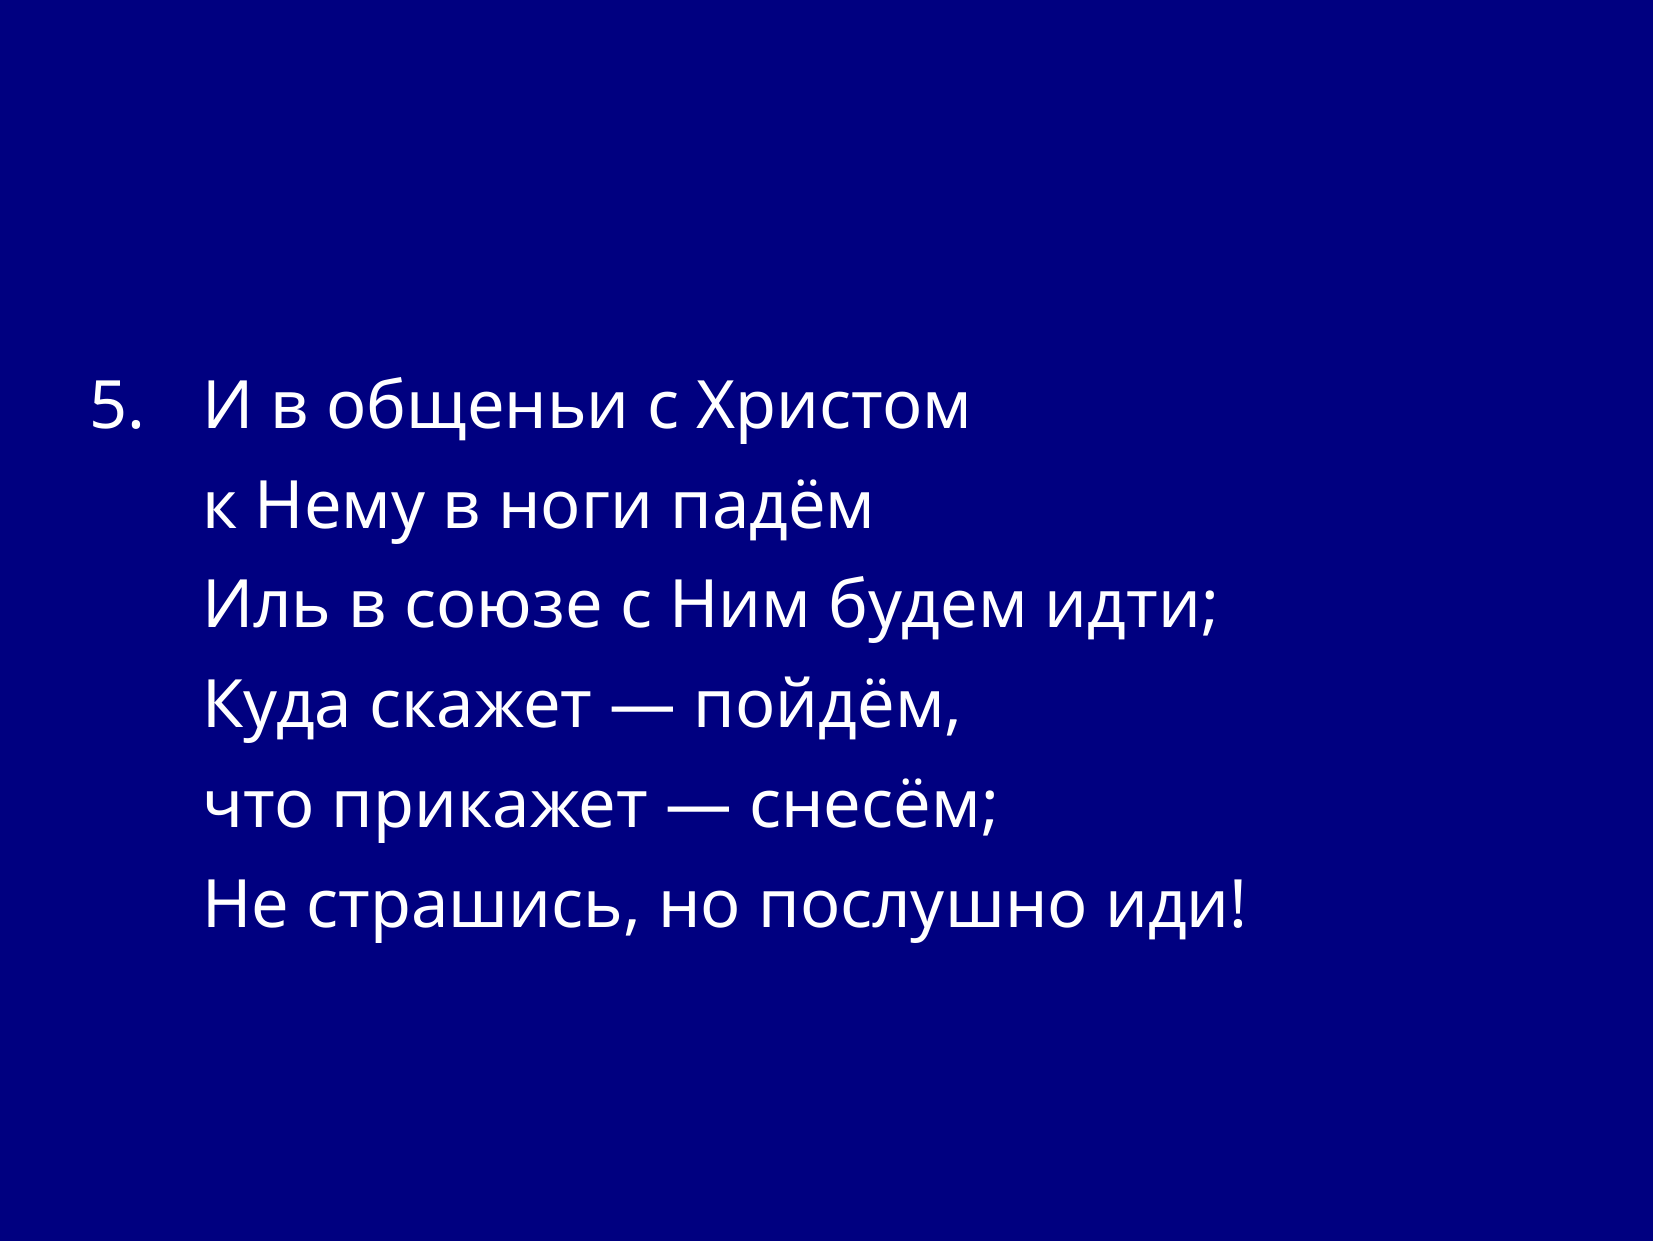

5.	И в общеньи с Христом
	к Нему в ноги падём
	Иль в союзе с Ним будем идти;
	Куда скажет — пойдём,
	что прикажет — снесём;
	Не страшись, но послушно иди!